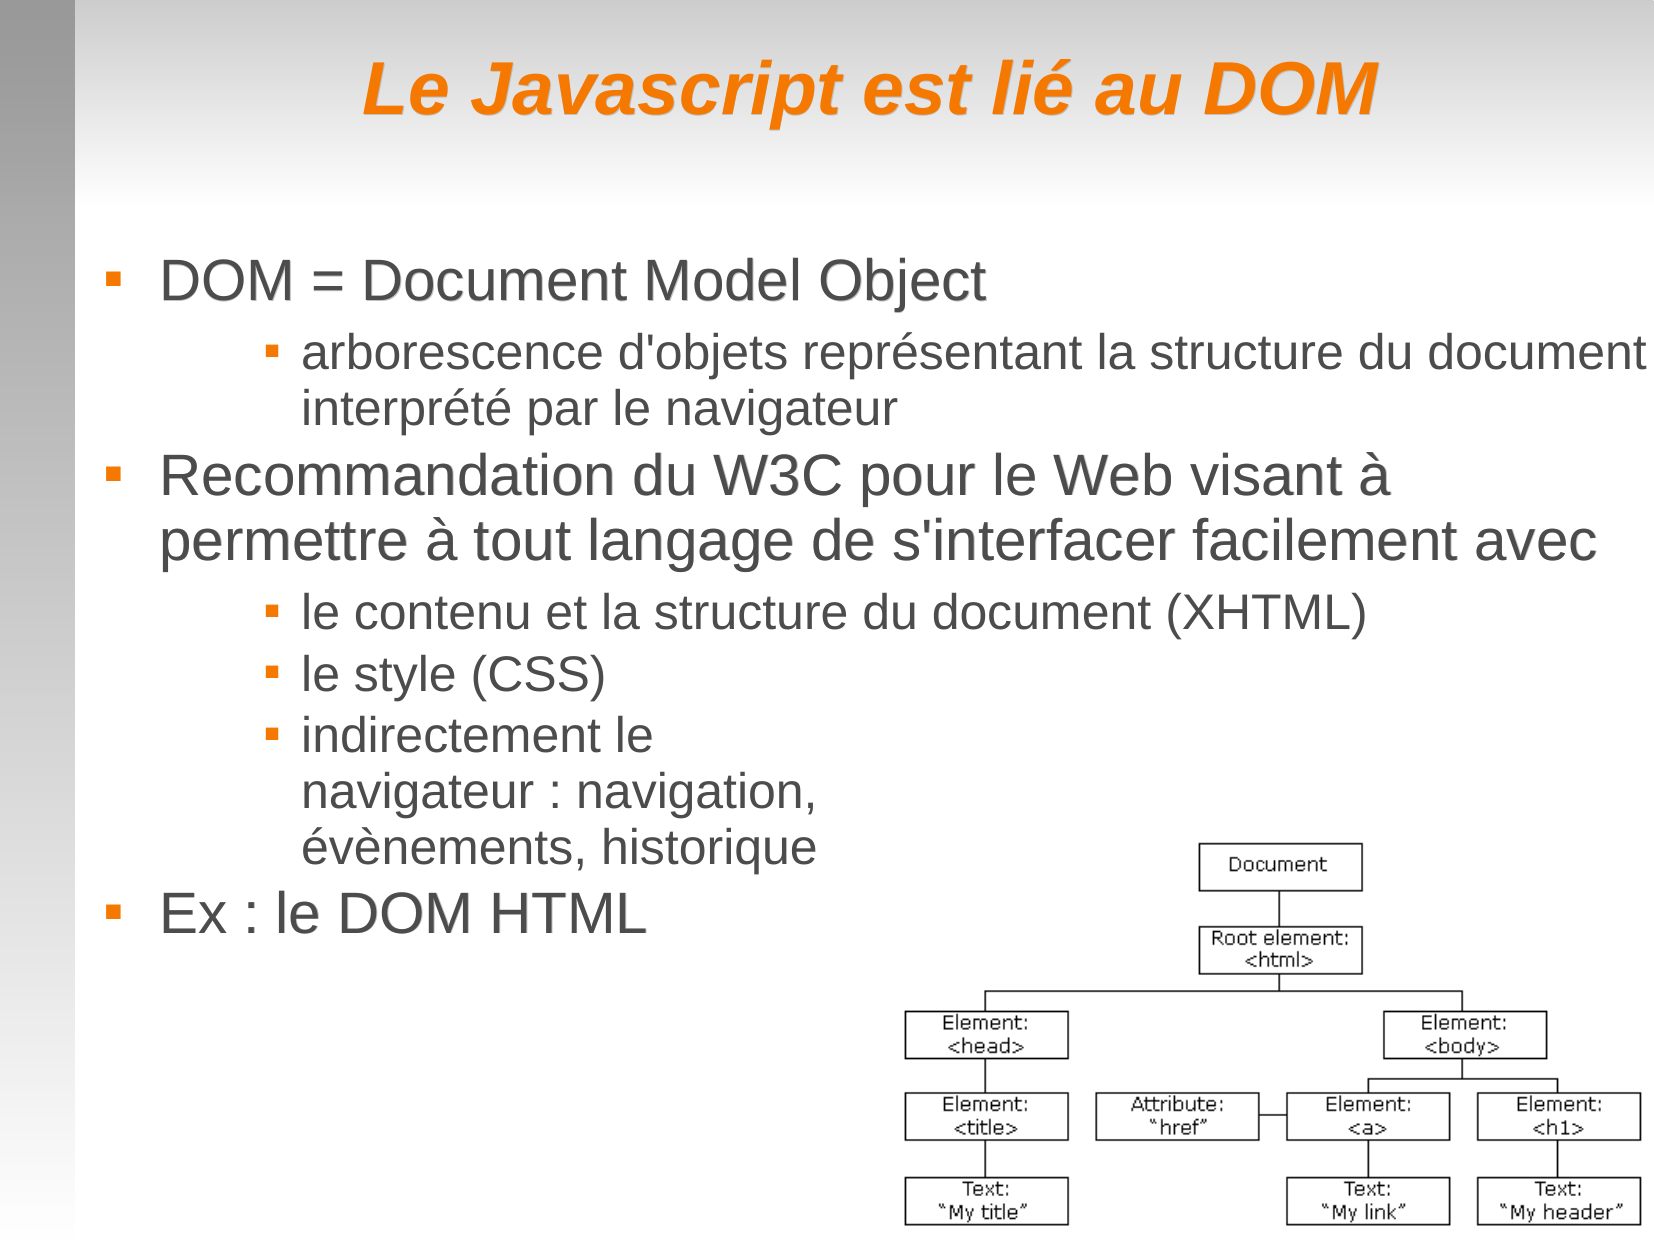

# Le Javascript est lié au DOM
DOM = Document Model Object
arborescence d'objets représentant la structure du document interprété par le navigateur
Recommandation du W3C pour le Web visant à permettre à tout langage de s'interfacer facilement avec
le contenu et la structure du document (XHTML)
le style (CSS)
indirectement le
navigateur : navigation,
évènements, historique
Ex : le DOM HTML